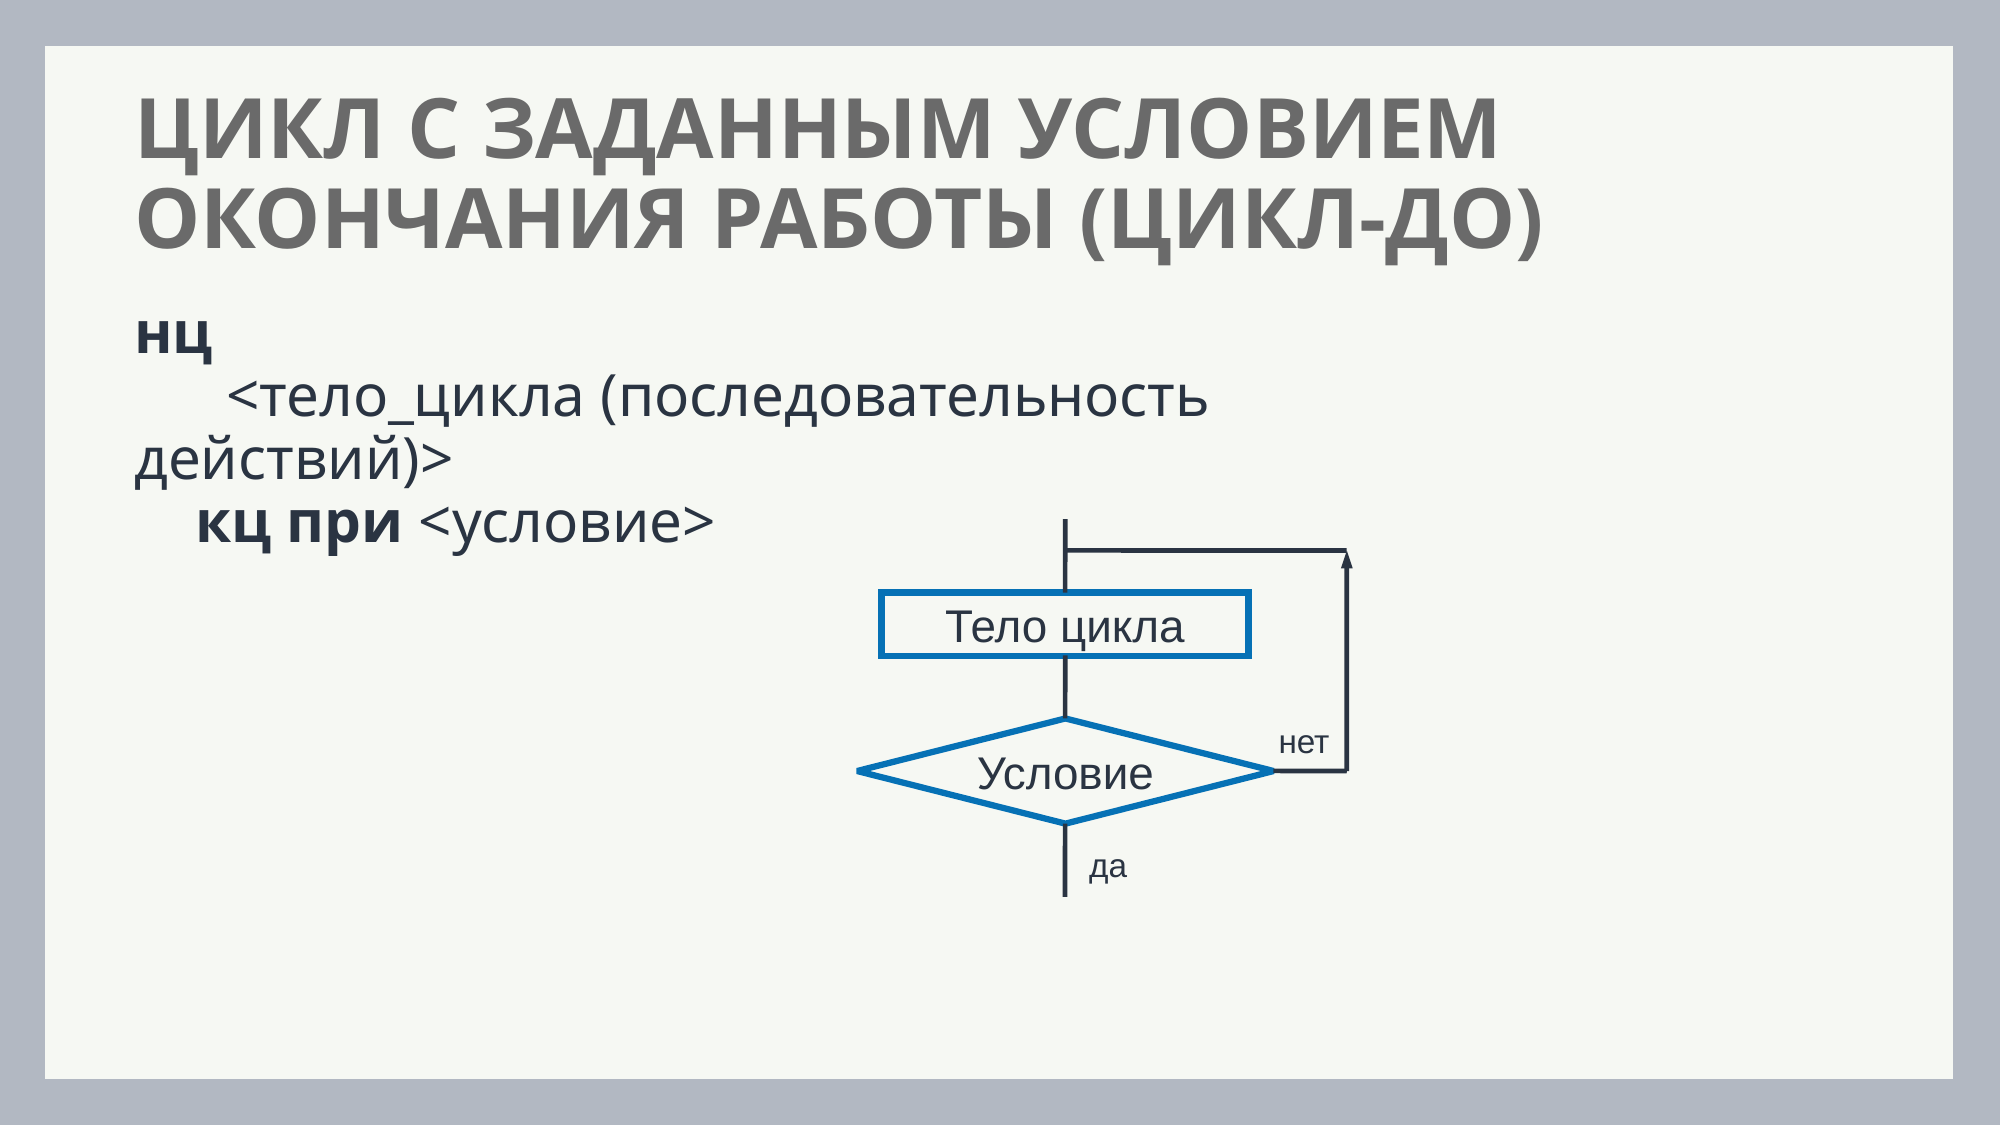

ЦИКЛ С ЗАДАННЫМ УСЛОВИЕМ ОКОНЧАНИЯ РАБОТЫ (ЦИКЛ-ДО)
нц
 <тело_цикла (последовательность действий)>
 кц при <условие>
Тело цикла
Условие
нет
да